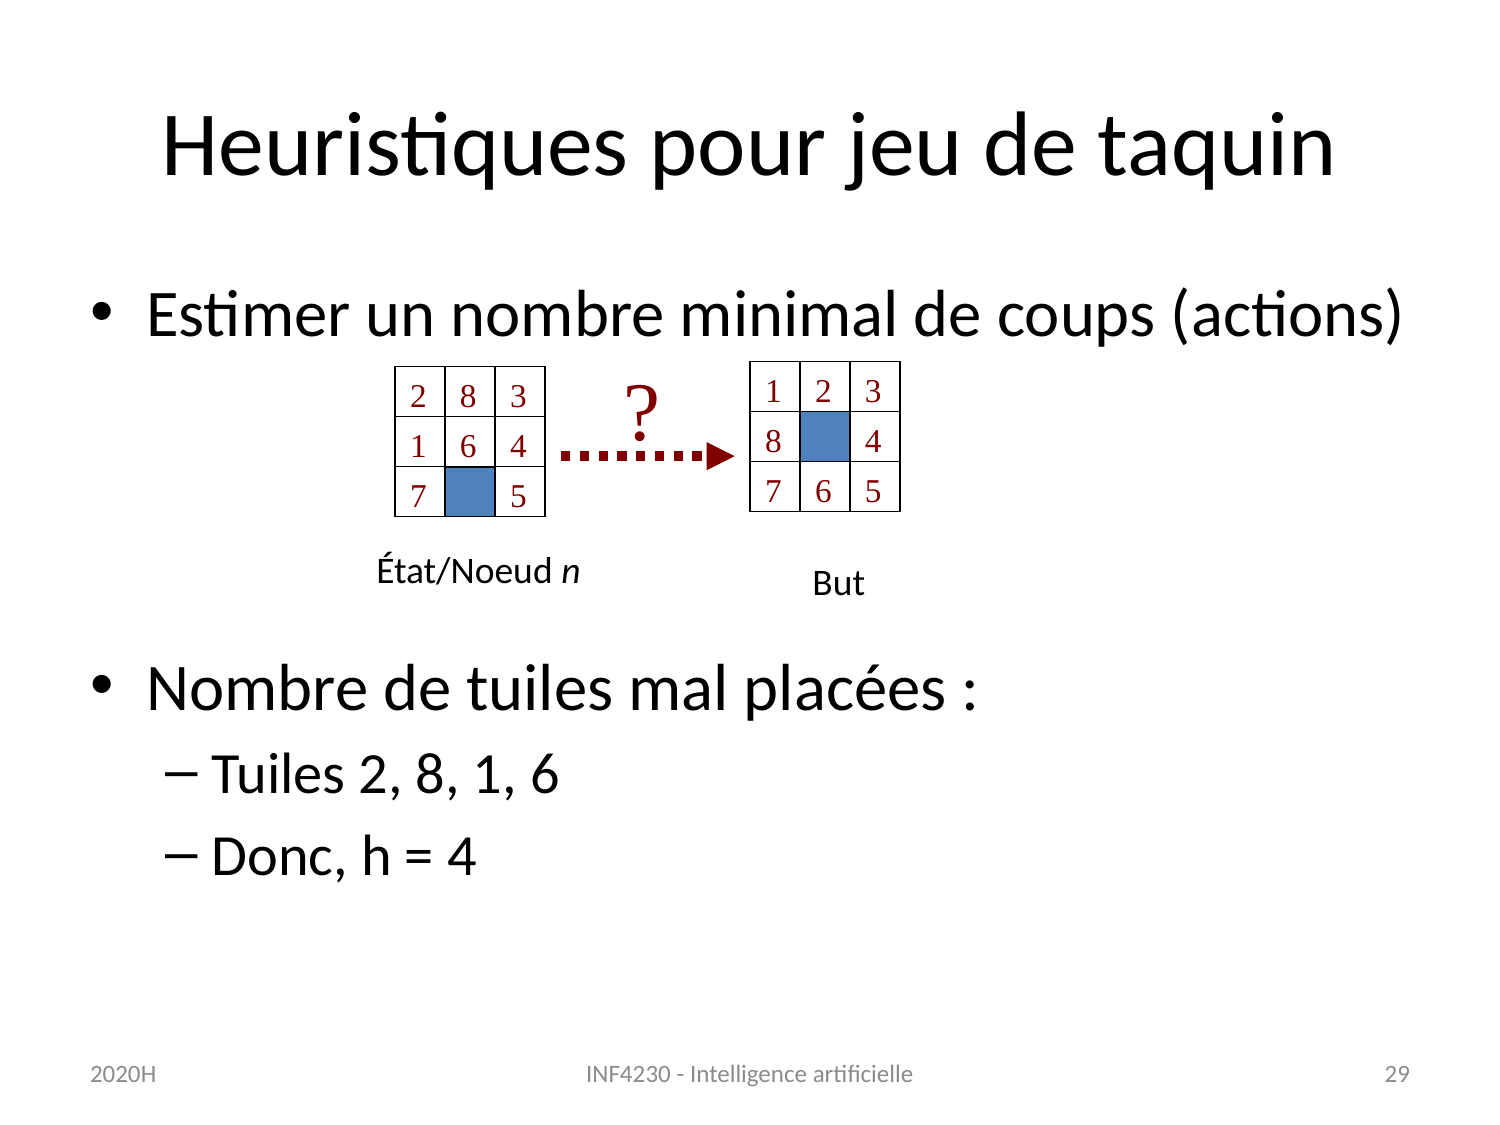

# Heuristiques pour jeu de taquin
Estimer un nombre minimal de coups (actions)
Nombre de tuiles mal placées :
Tuiles 2, 8, 1, 6
Donc, h = 4
?
1
2
3
8
4
7
6
5
2
8
3
1
6
4
7
5
État/Noeud n
But
2020H
INF4230 - Intelligence artificielle